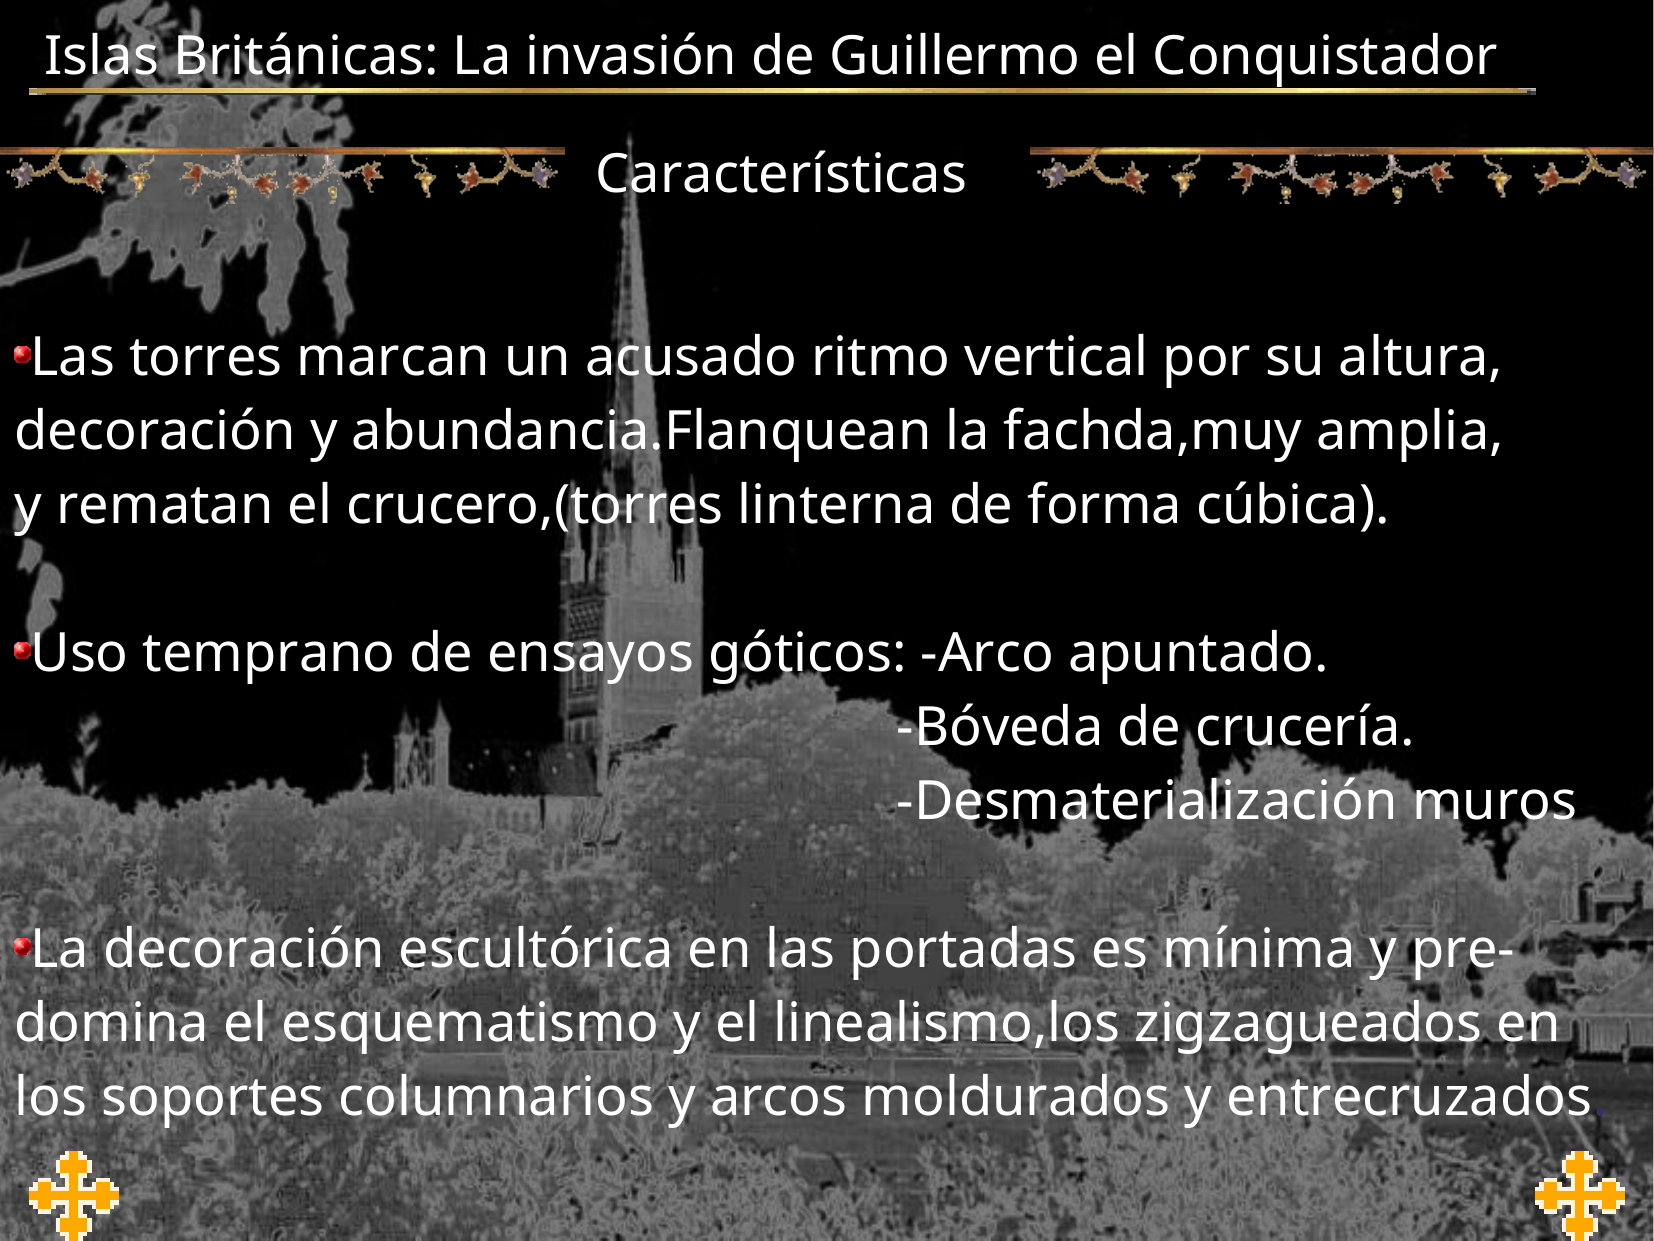

Islas Británicas: La invasión de Guillermo el Conquistador
Características
Las torres marcan un acusado ritmo vertical por su altura,
decoración y abundancia.Flanquean la fachda,muy amplia,
y rematan el crucero,(torres linterna de forma cúbica).
Uso temprano de ensayos góticos: -Arco apuntado.
 -Bóveda de crucería.
 -Desmaterialización muros
La decoración escultórica en las portadas es mínima y pre-
domina el esquematismo y el linealismo,los zigzagueados en
los soportes columnarios y arcos moldurados y entrecruzados.